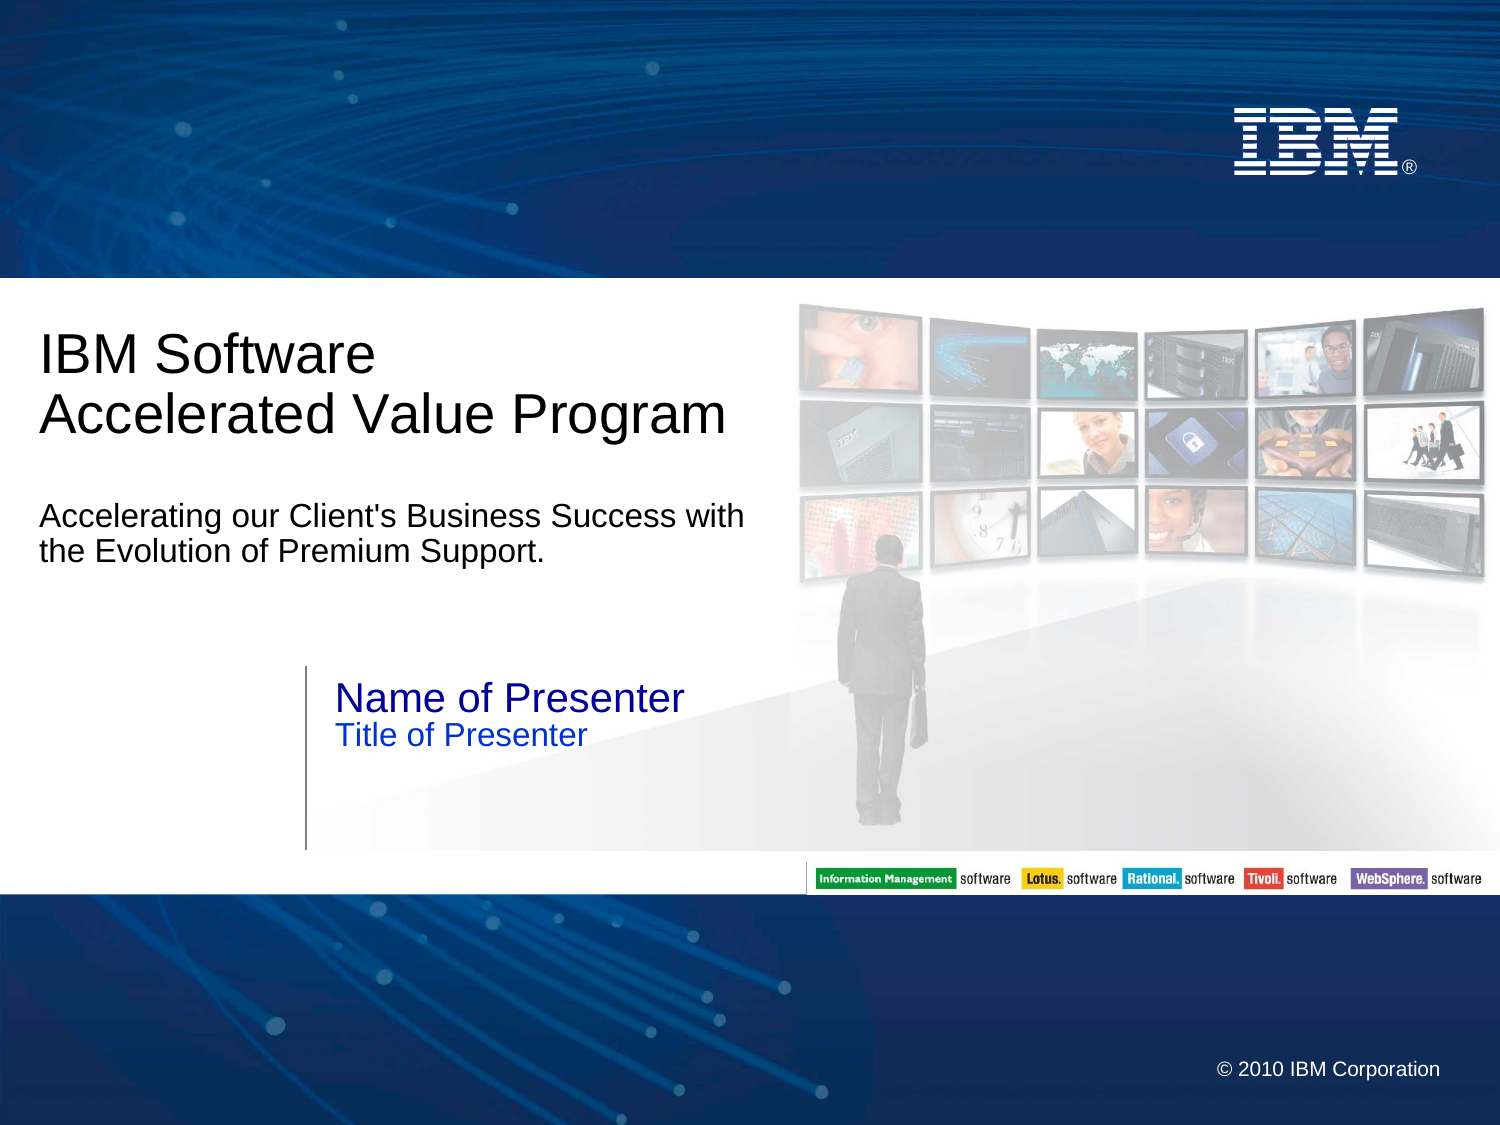

# IBM Software Accelerated Value Program Accelerating our Client's Business Success with the Evolution of Premium Support.
Name of Presenter
Title of Presenter